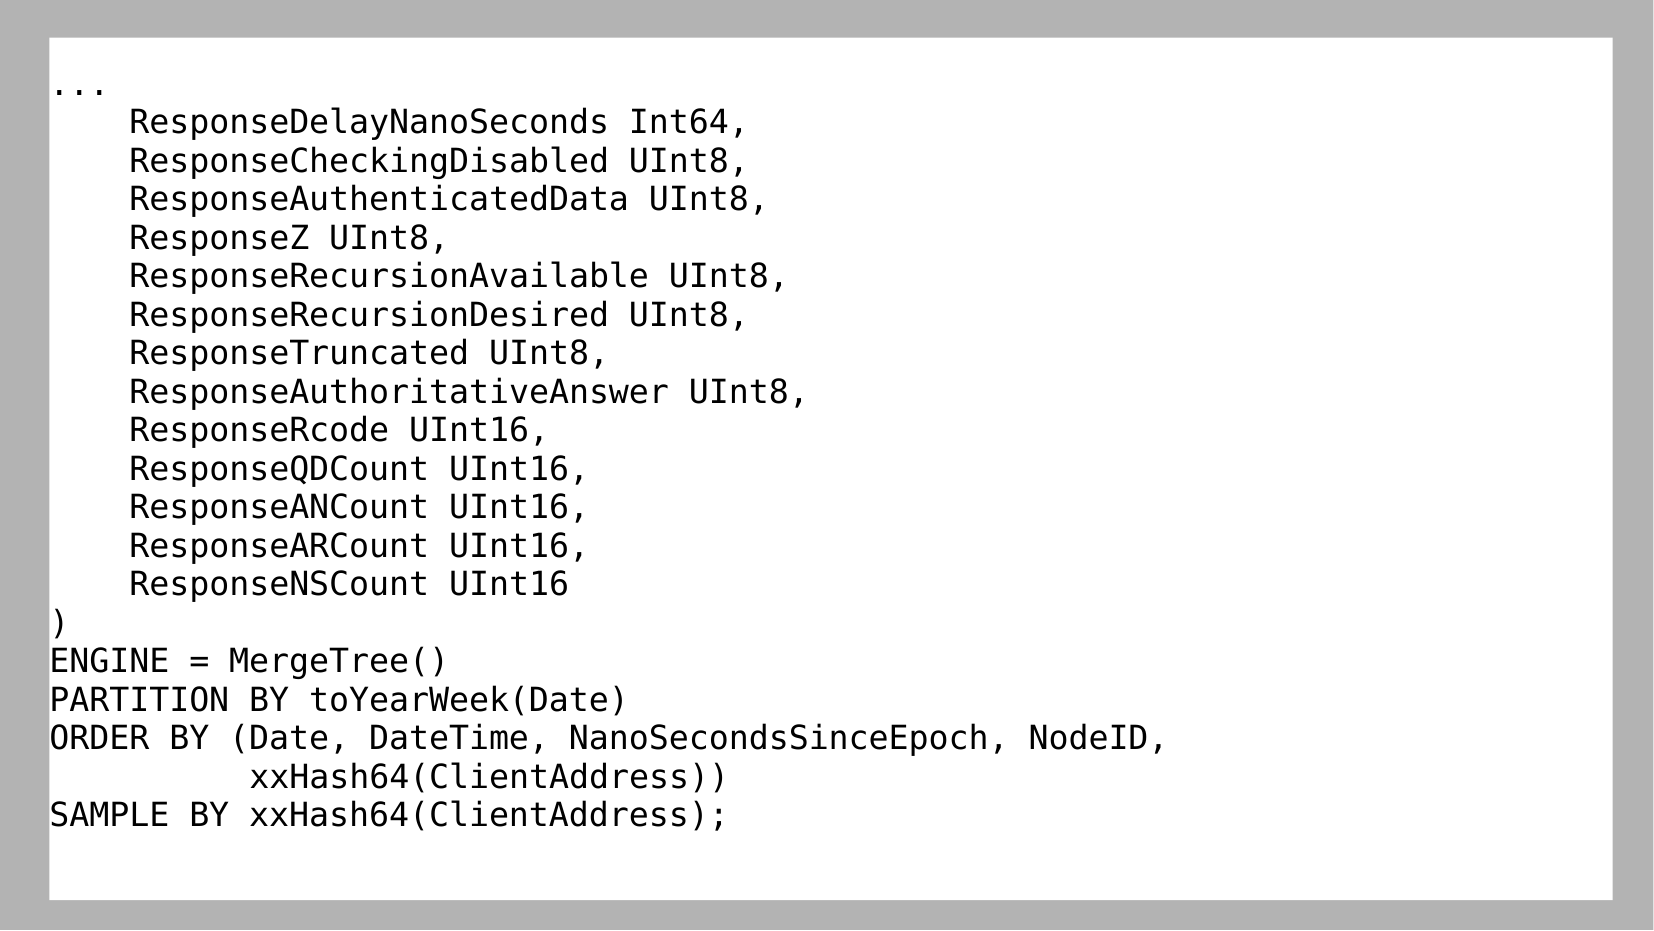

# ...
 ResponseDelayNanoSeconds Int64,
 ResponseCheckingDisabled UInt8,
 ResponseAuthenticatedData UInt8,
 ResponseZ UInt8,
 ResponseRecursionAvailable UInt8,
 ResponseRecursionDesired UInt8,
 ResponseTruncated UInt8,
 ResponseAuthoritativeAnswer UInt8,
 ResponseRcode UInt16,
 ResponseQDCount UInt16,
 ResponseANCount UInt16,
 ResponseARCount UInt16,
 ResponseNSCount UInt16
)
ENGINE = MergeTree()
PARTITION BY toYearWeek(Date)
ORDER BY (Date, DateTime, NanoSecondsSinceEpoch, NodeID,
 xxHash64(ClientAddress))
SAMPLE BY xxHash64(ClientAddress);